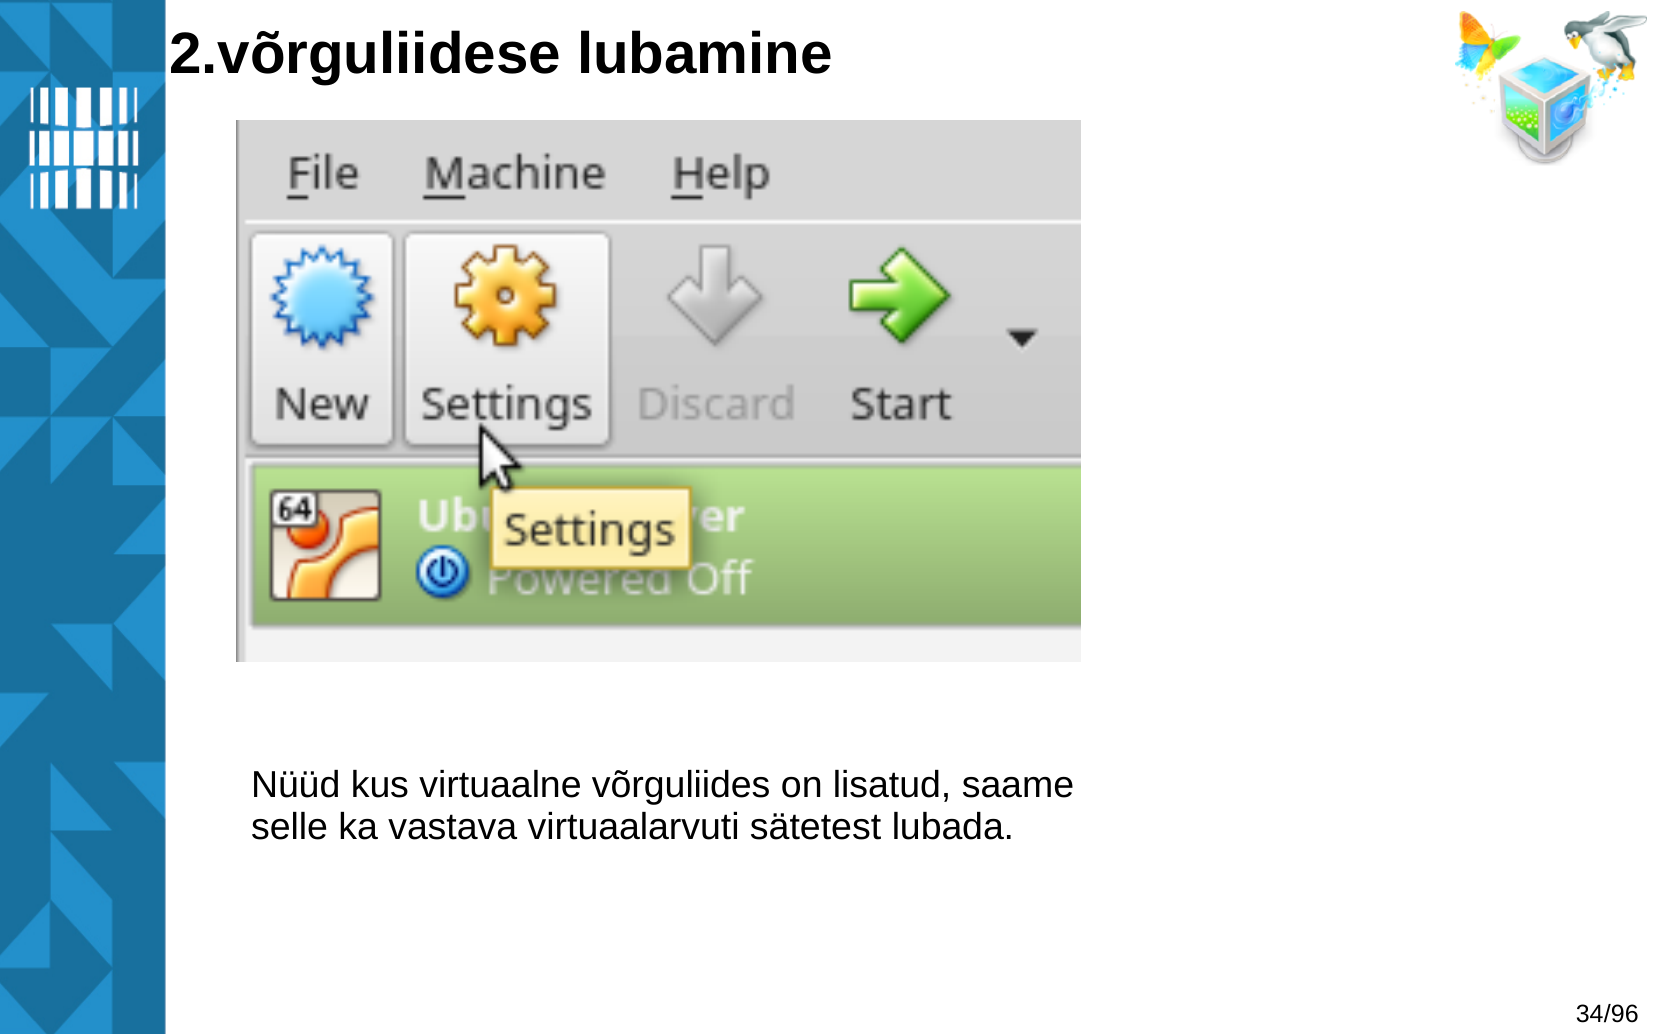

# 2.võrguliidese lubamine
Nüüd kus virtuaalne võrguliides on lisatud, saame selle ka vastava virtuaalarvuti sätetest lubada.